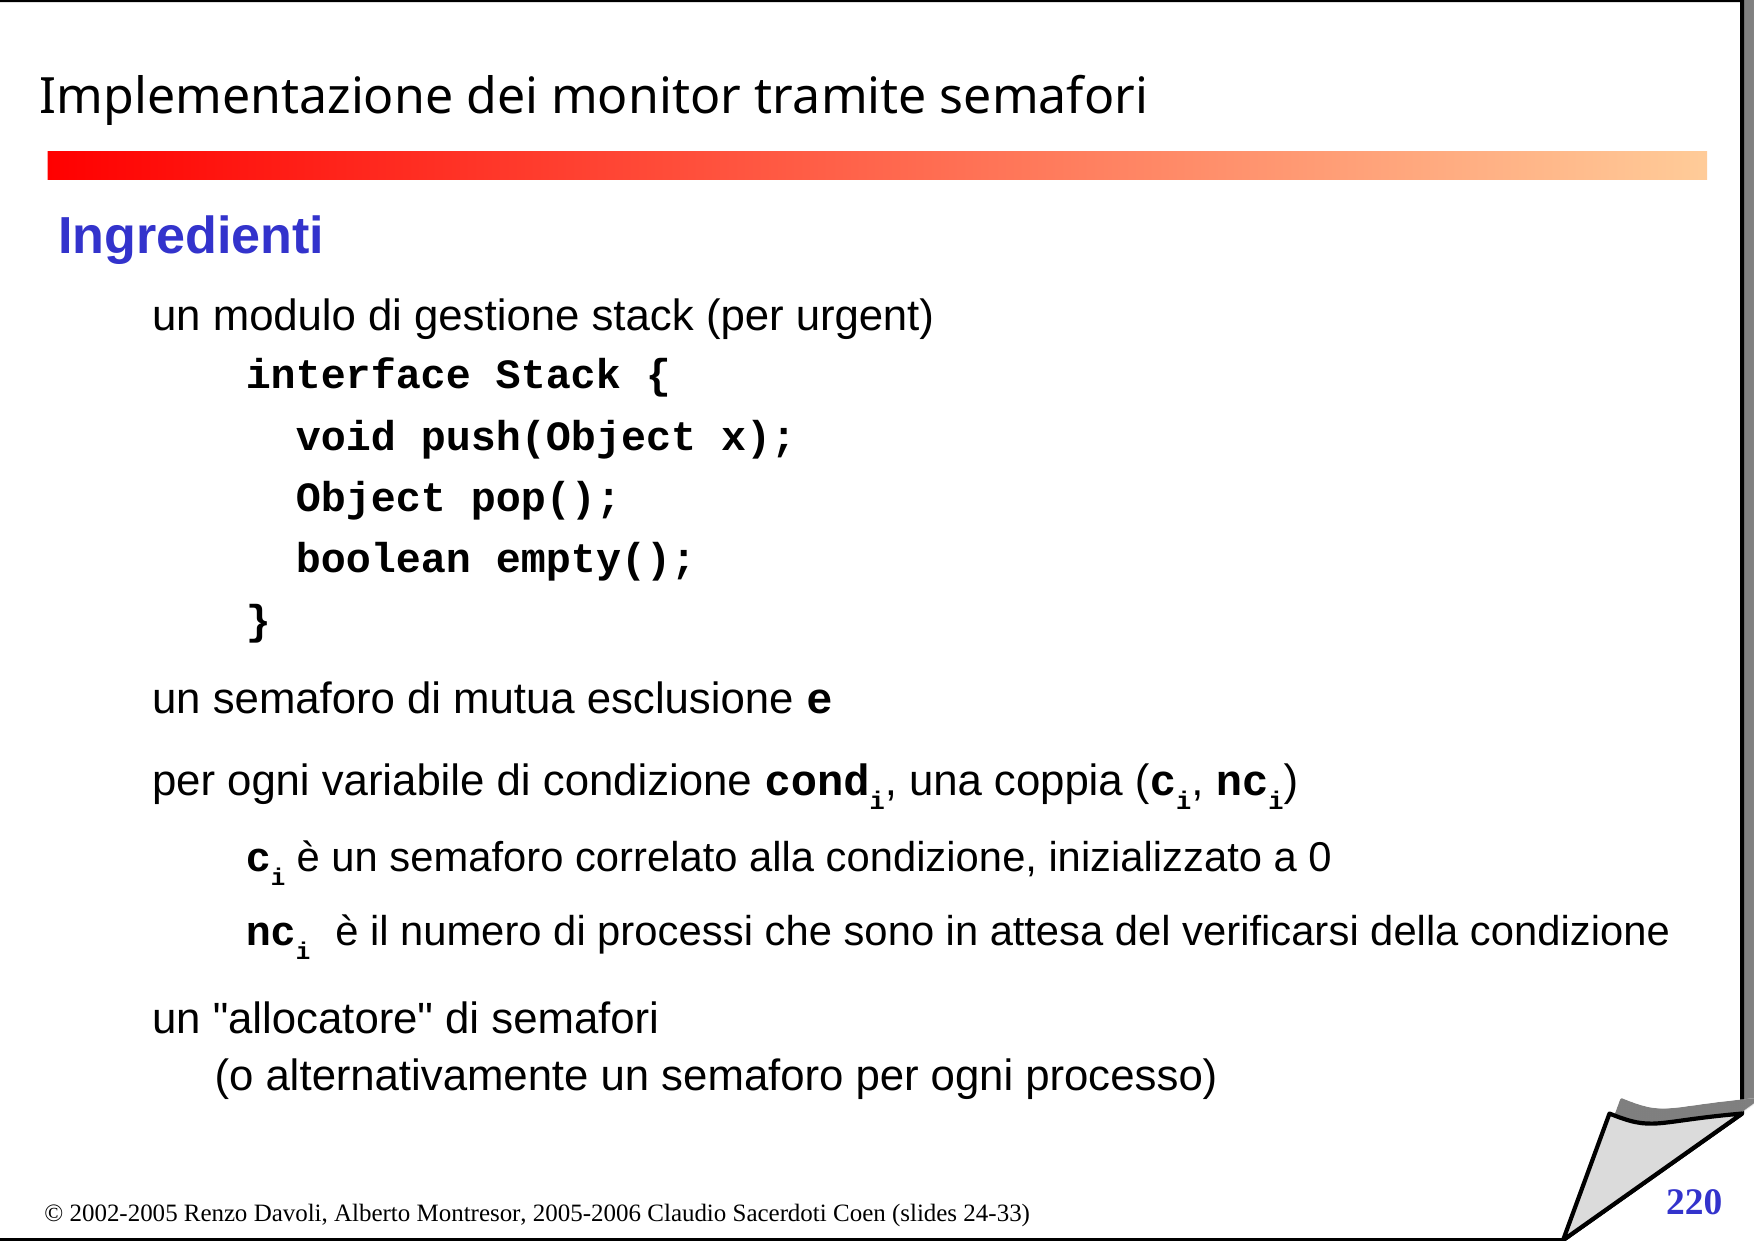

# Implementazione dei monitor tramite semafori
Ingredienti
un modulo di gestione stack (per urgent)
interface Stack {
 void push(Object x);
 Object pop();
 boolean empty();
}
un semaforo di mutua esclusione e
per ogni variabile di condizione condi, una coppia (ci, nci)
ci è un semaforo correlato alla condizione, inizializzato a 0
nci è il numero di processi che sono in attesa del verificarsi della condizione
un "allocatore" di semafori
(o alternativamente un semaforo per ogni processo)